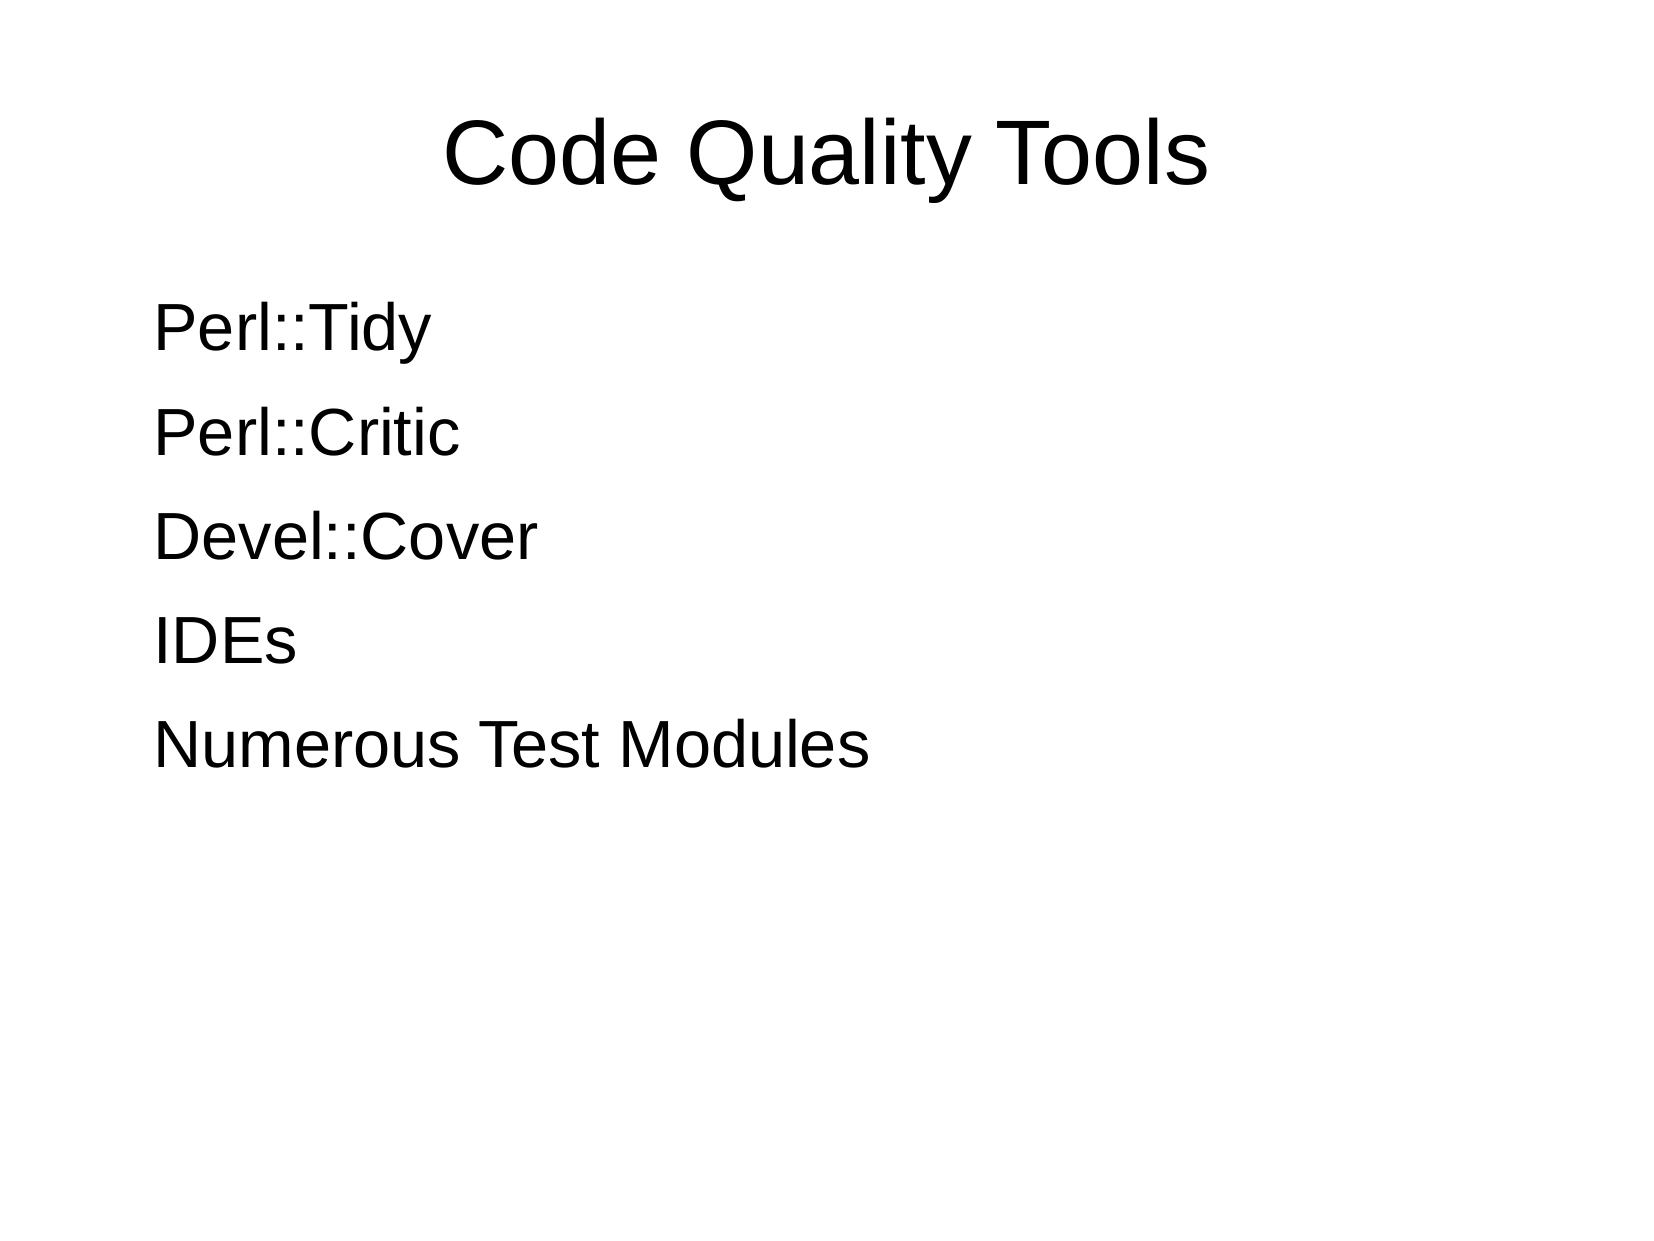

# Code Quality Tools
Perl::Tidy
Perl::Critic
Devel::Cover
IDEs
Numerous Test Modules